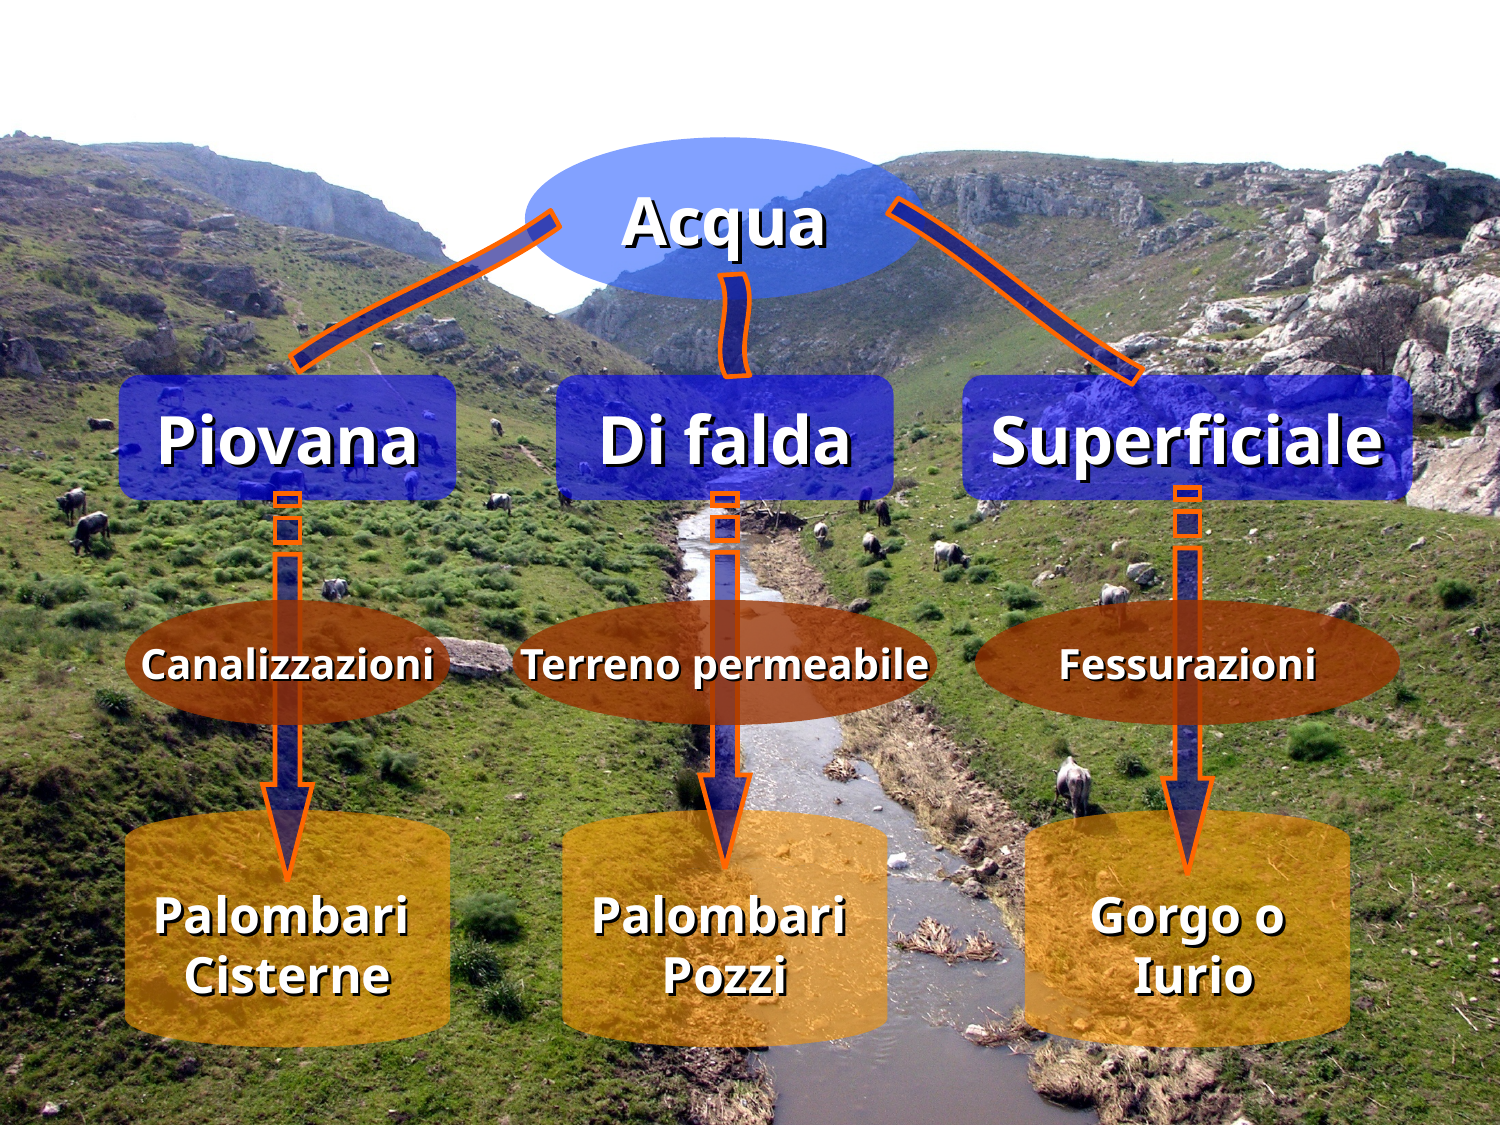

Acqua
Piovana
Di falda
Superficiale
Canalizzazioni
Terreno permeabile
Fessurazioni
Palombari
Cisterne
Palombari
Pozzi
Gorgo o
 Iurio